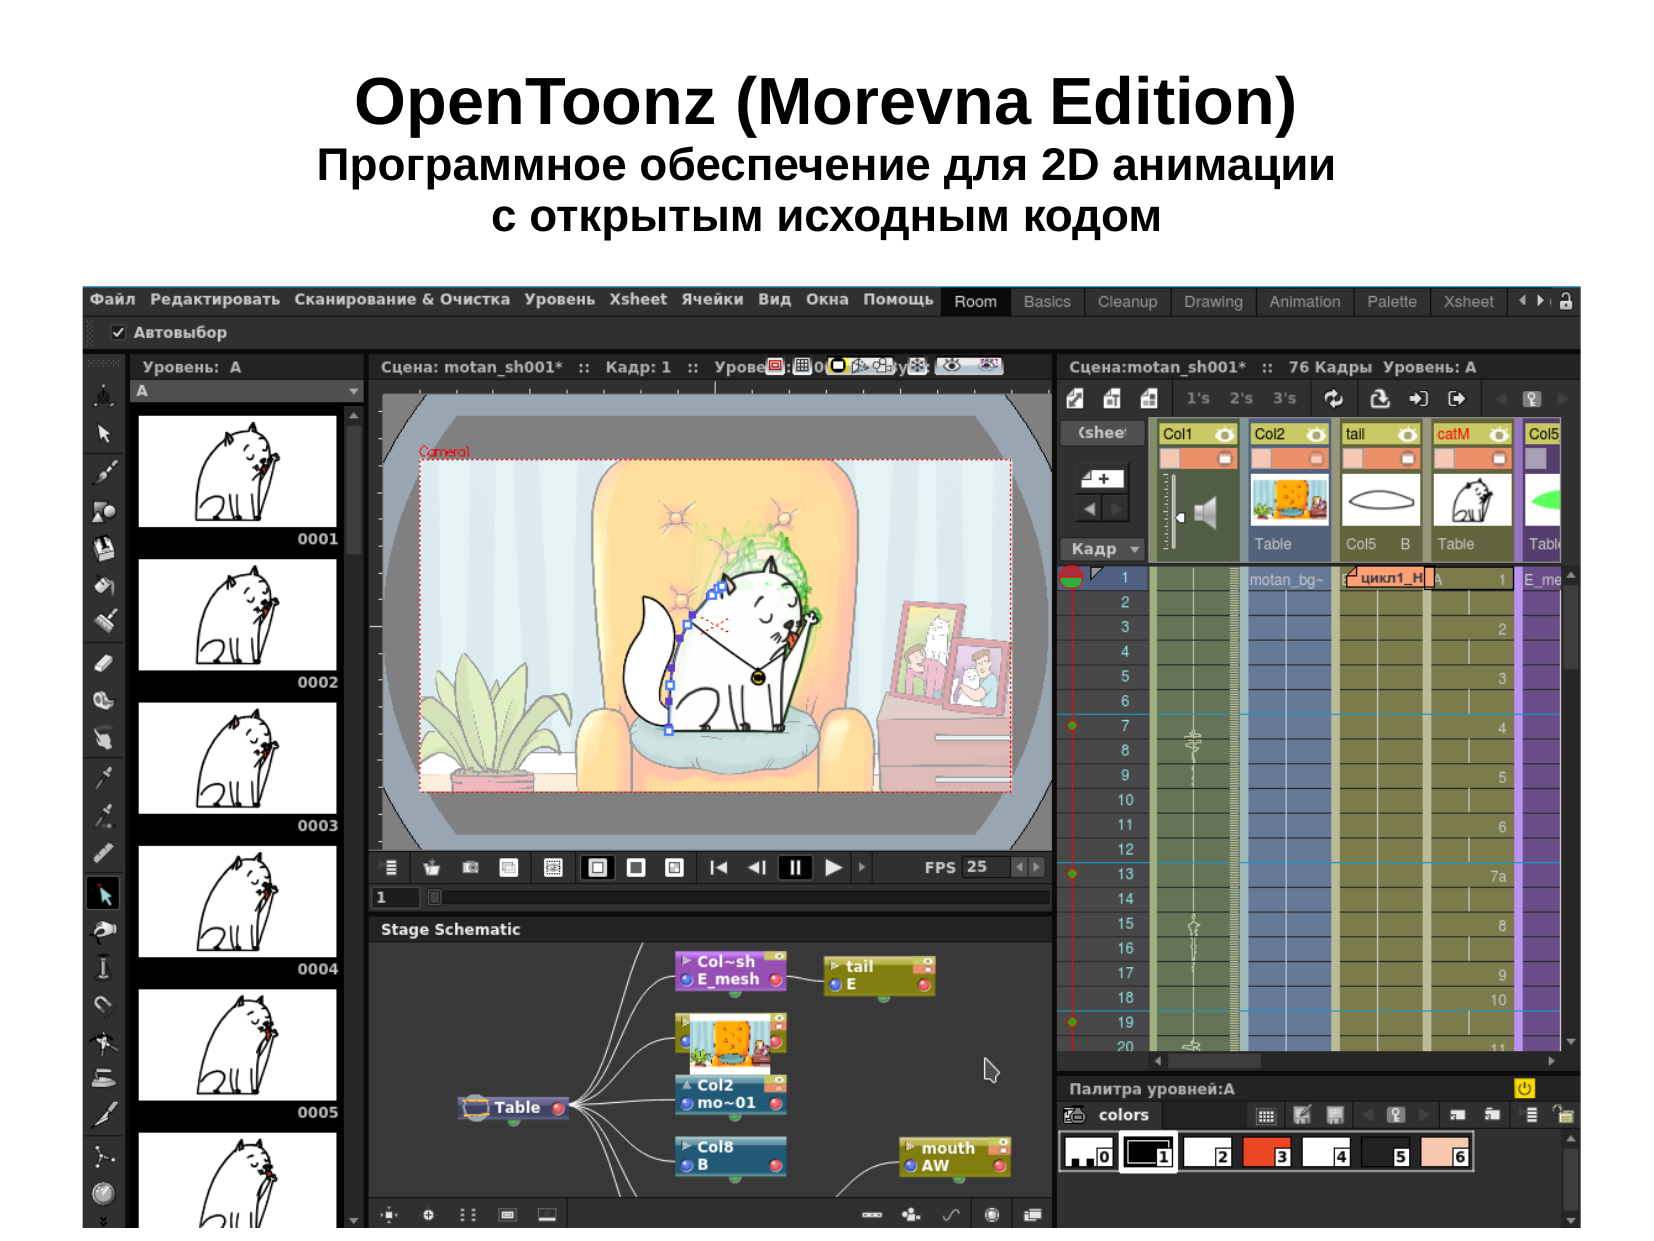

# OpenToonz (Morevna Edition) Программное обеспечение для 2D анимации с открытым исходным кодом